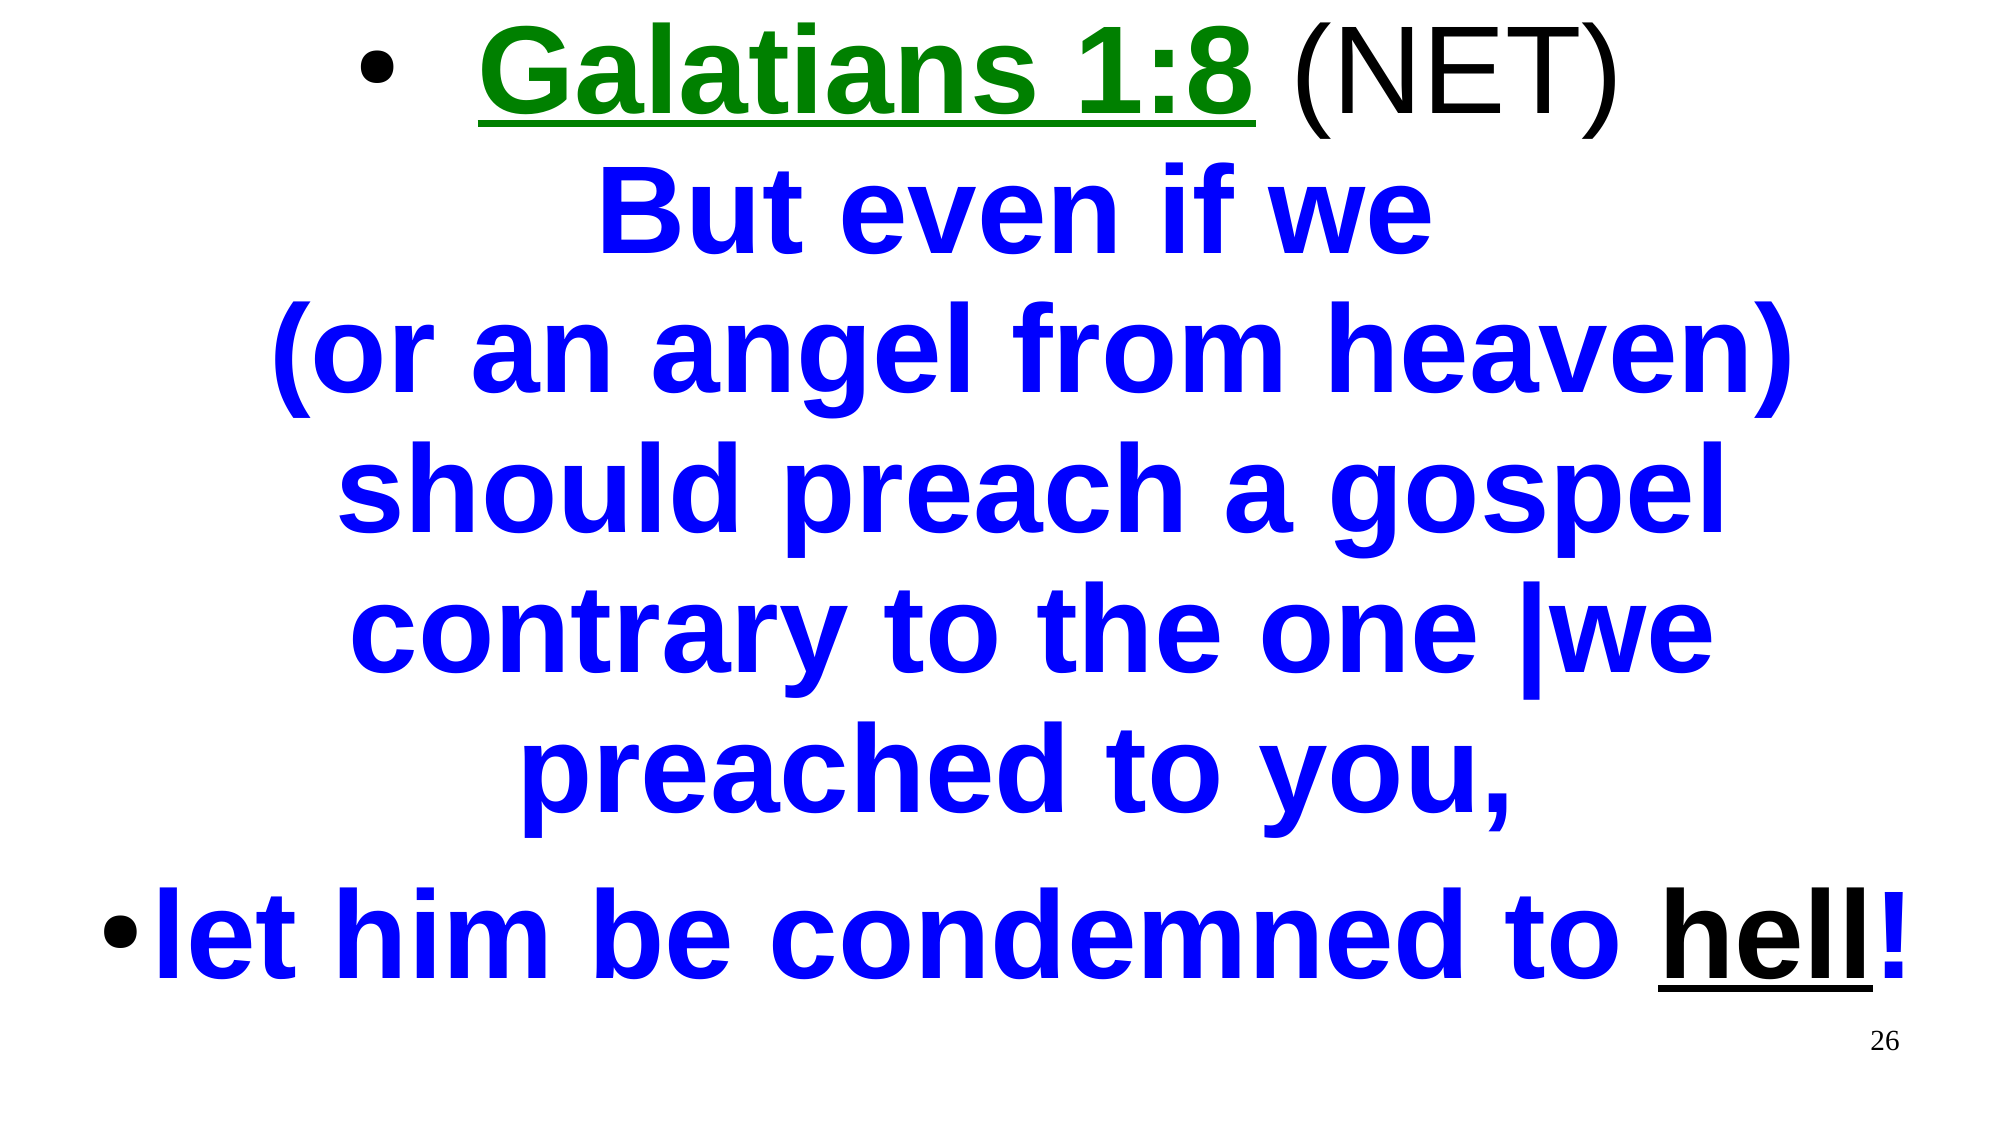

# Galatians 1:8 (NET) But even if we (or an angel from heaven) should preach a gospel contrary to the one |we preached to you,
let him be condemned to hell!
26